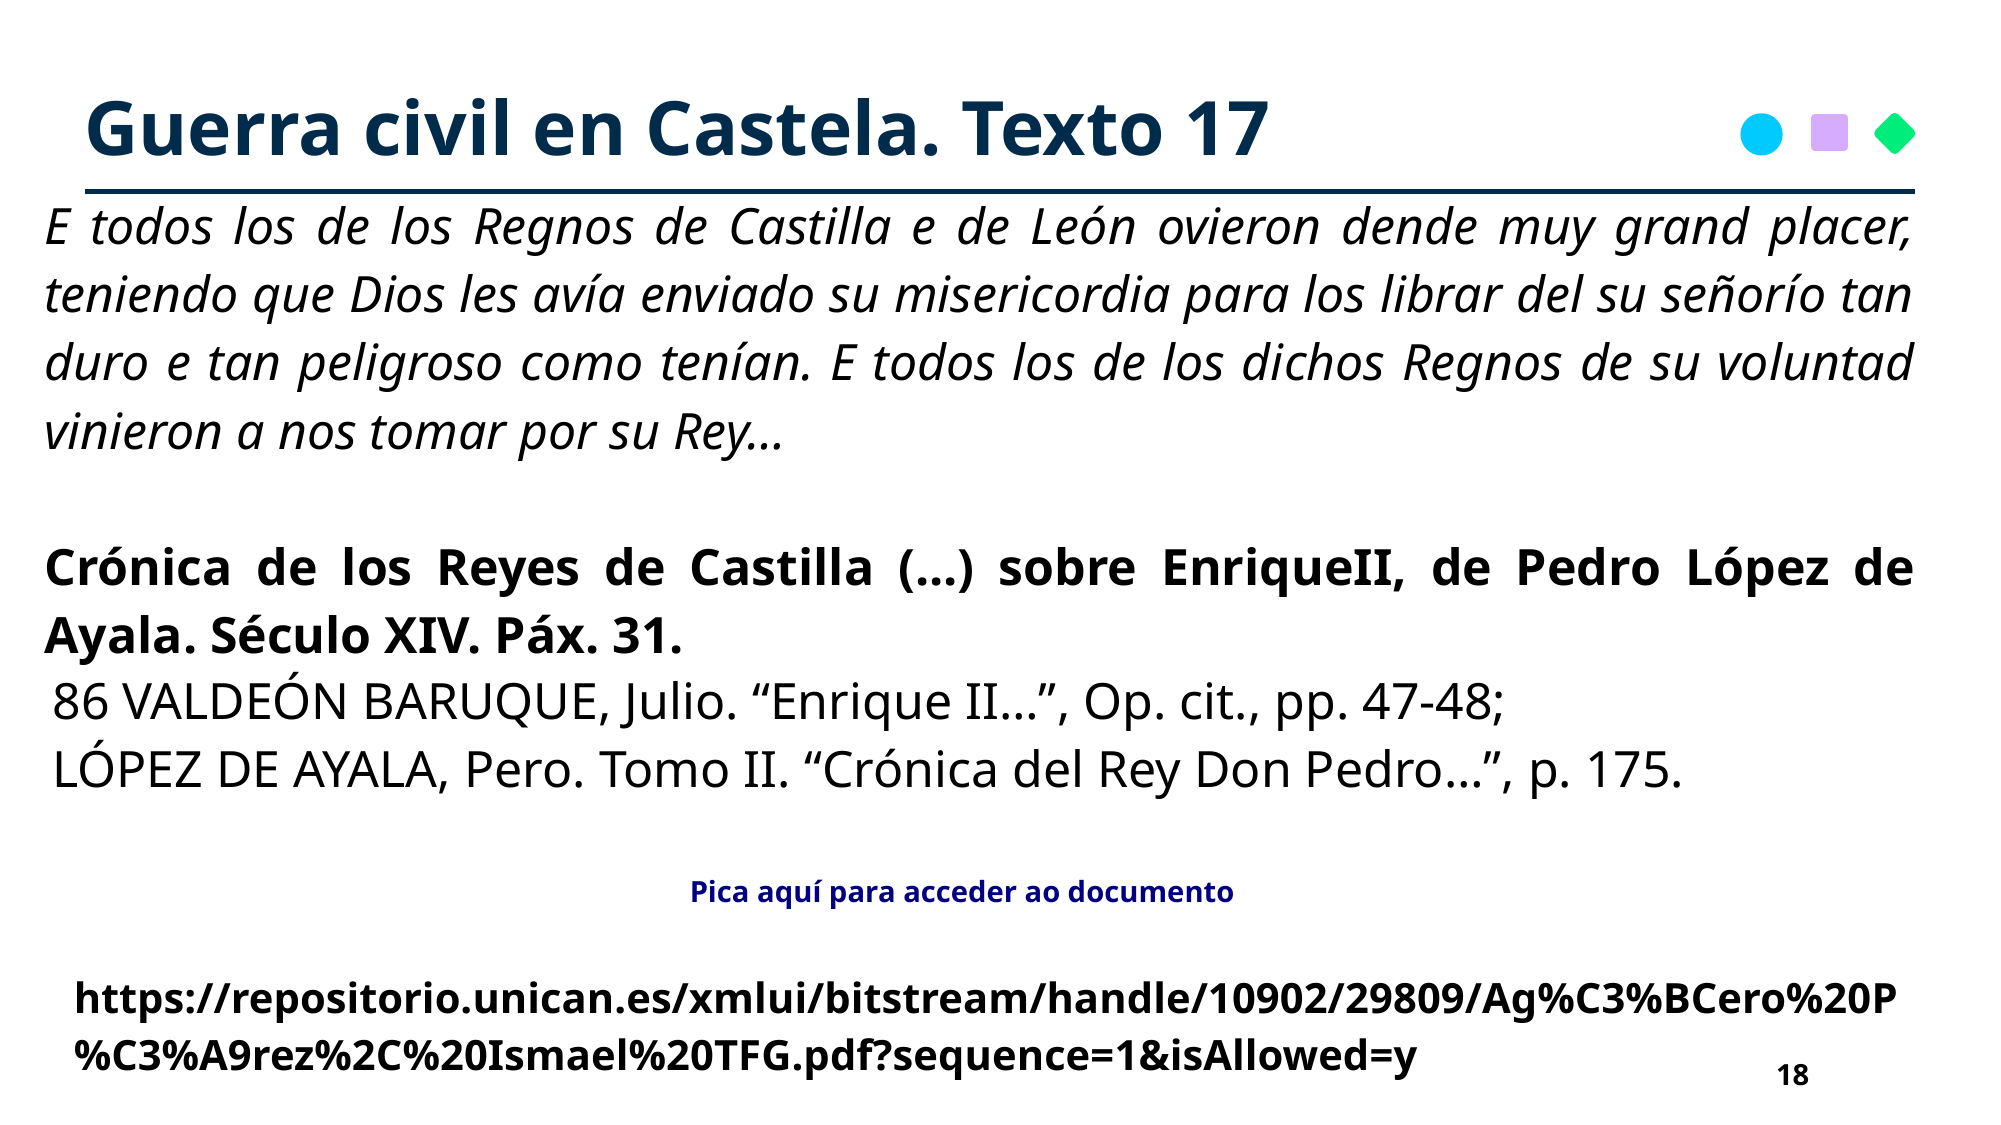

# Guerra civil en Castela. Texto 17
E todos los de los Regnos de Castilla e de León ovieron dende muy grand placer, teniendo que Dios les avía enviado su misericordia para los librar del su señorío tan duro e tan peligroso como tenían. E todos los de los dichos Regnos de su voluntad vinieron a nos tomar por su Rey…
Crónica de los Reyes de Castilla (...) sobre EnriqueII, de Pedro López de Ayala. Século XIV. Páx. 31.
86 VALDEÓN BARUQUE, Julio. “Enrique II…”, Op. cit., pp. 47-48;
LÓPEZ DE AYALA, Pero. Tomo II. “Crónica del Rey Don Pedro…”, p. 175.
Pica aquí para acceder ao documento
https://repositorio.unican.es/xmlui/bitstream/handle/10902/29809/Ag%C3%BCero%20P%C3%A9rez%2C%20Ismael%20TFG.pdf?sequence=1&isAllowed=y